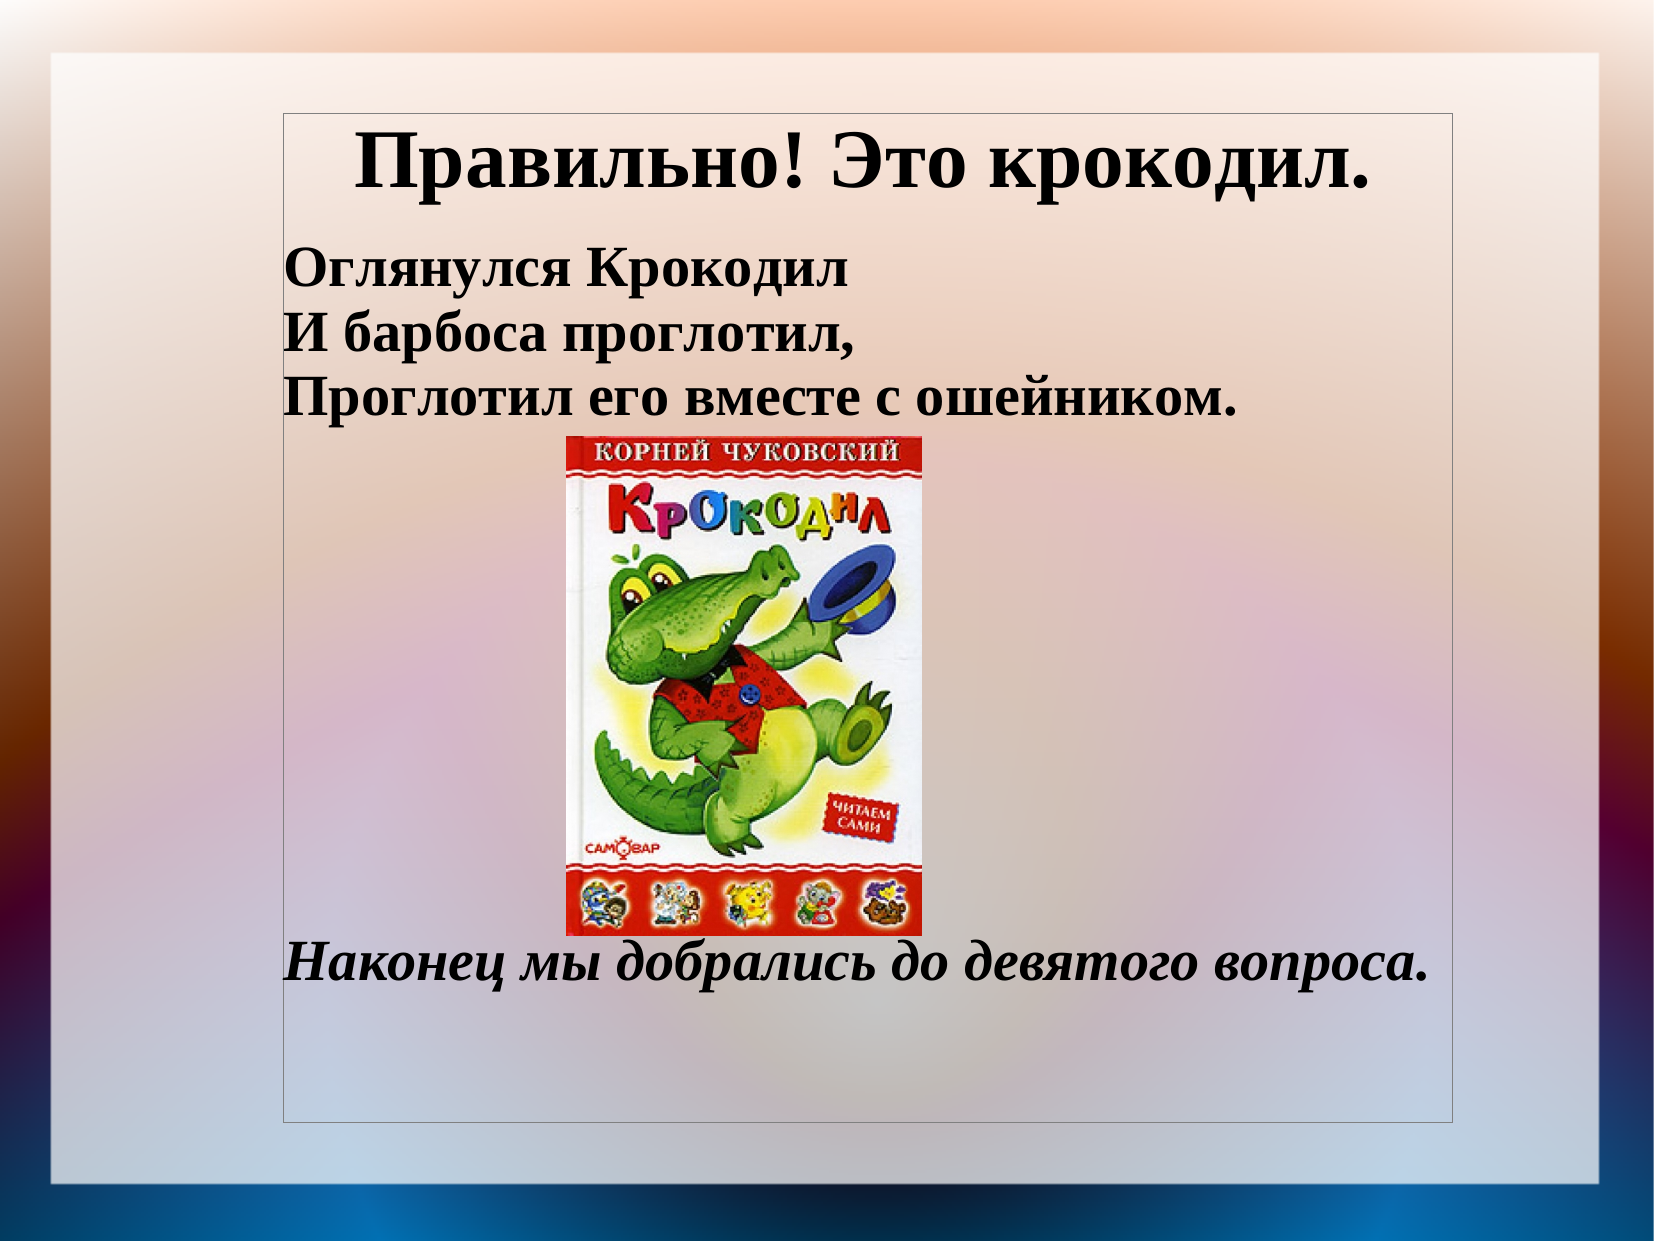

# Правильно! Это крокодил.
Оглянулся Крокодил
И барбоса проглотил,
Проглотил его вместе с ошейником.
Наконец мы добрались до девятого вопроса.